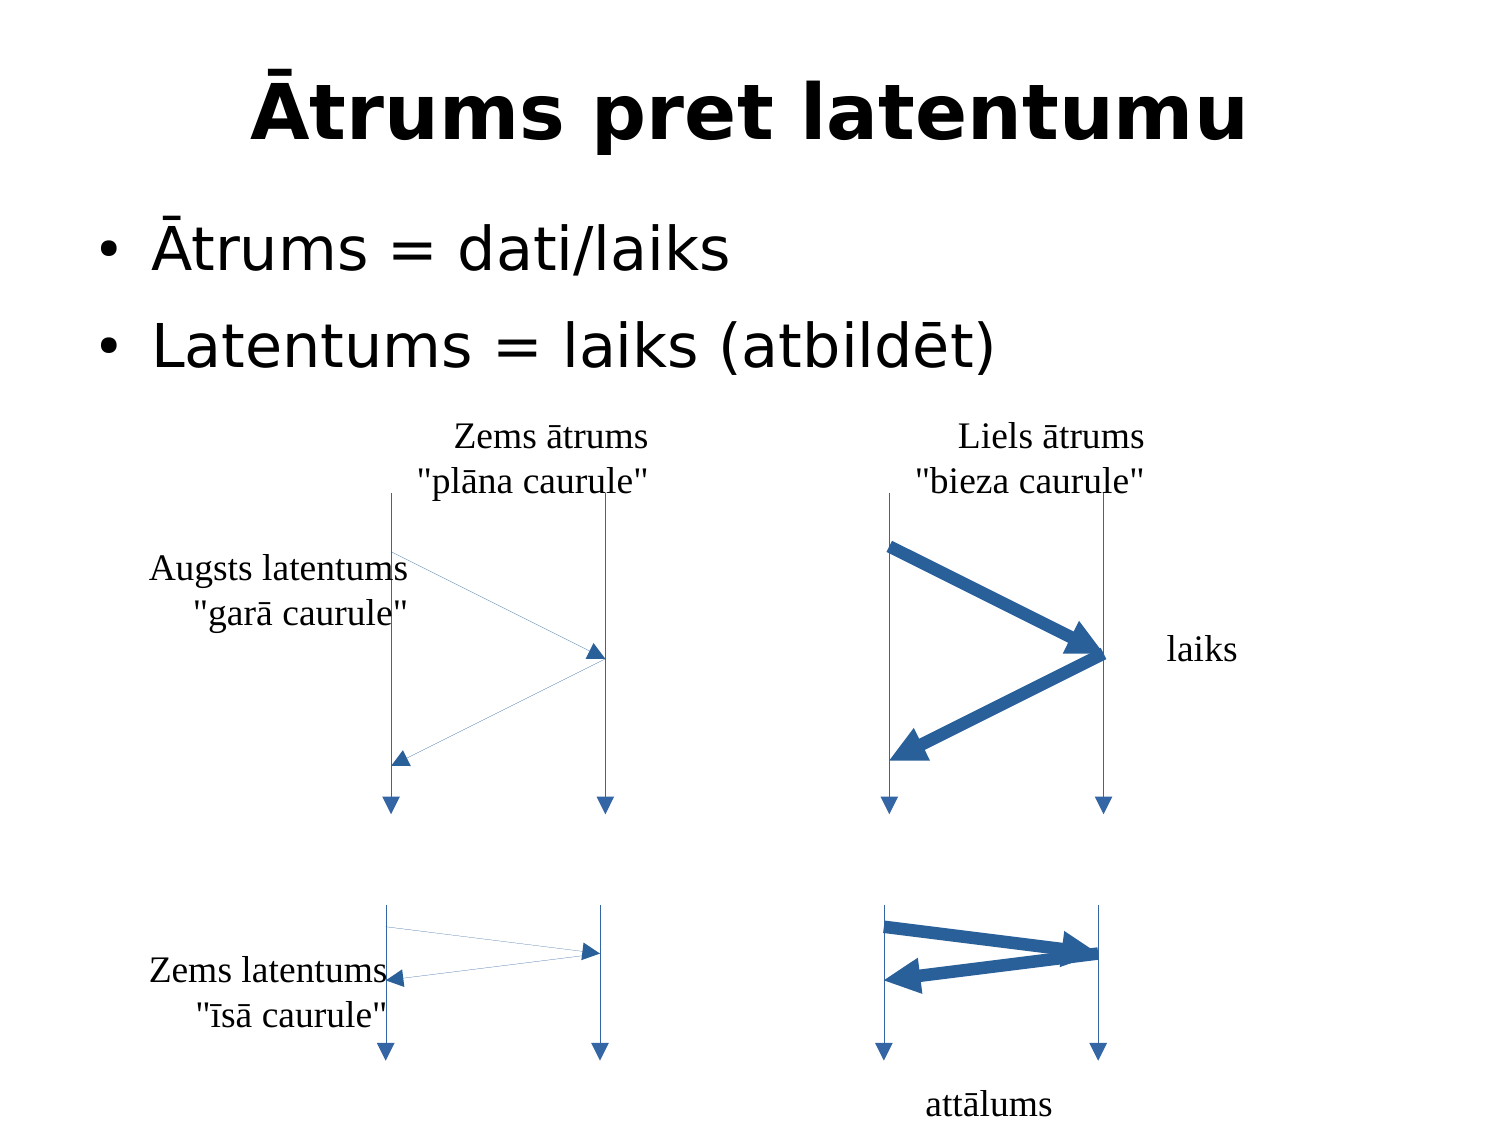

# Ātrums pret latentumu
Ātrums = dati/laiks
Latentums = laiks (atbildēt)
Zems ātrums
"plāna caurule"
Liels ātrums
"bieza caurule"
Augsts latentums
"garā caurule"
laiks
Zems latentums
"īsā caurule"
attālums